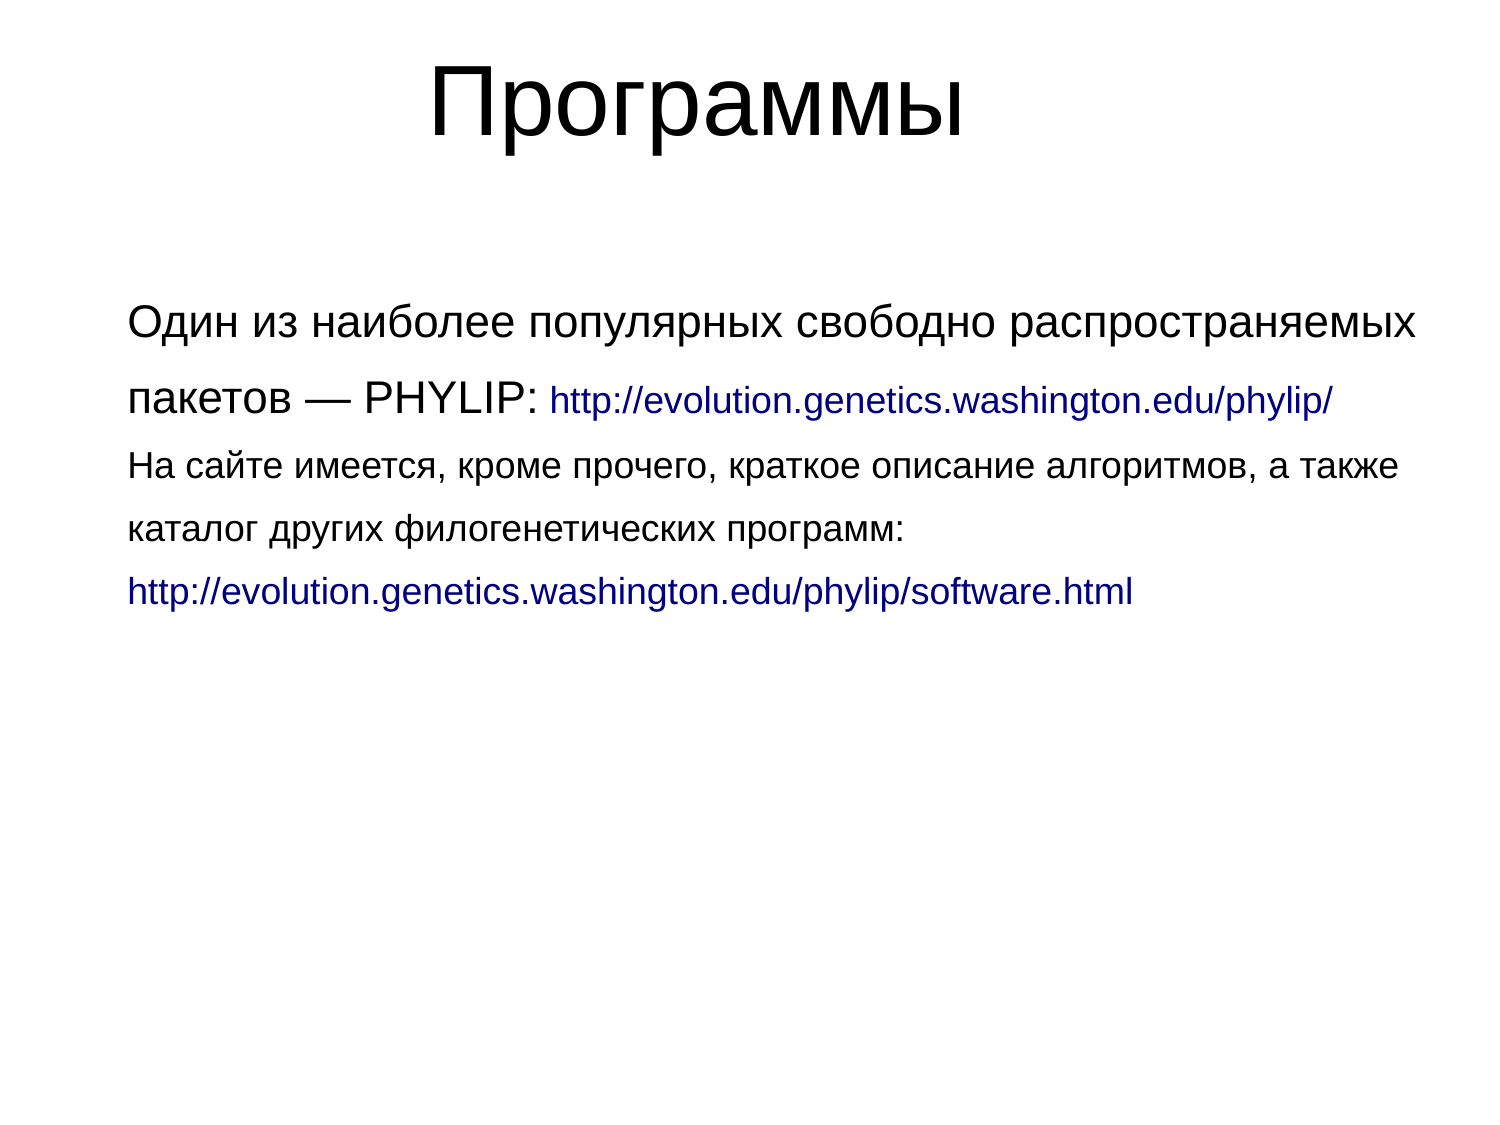

Программы
Один из наиболее популярных свободно распространяемых пакетов ― PHYLIP: http://evolution.genetics.washington.edu/phylip/
На сайте имеется, кроме прочего, краткое описание алгоритмов, а также каталог других филогенетических программ: http://evolution.genetics.washington.edu/phylip/software.html